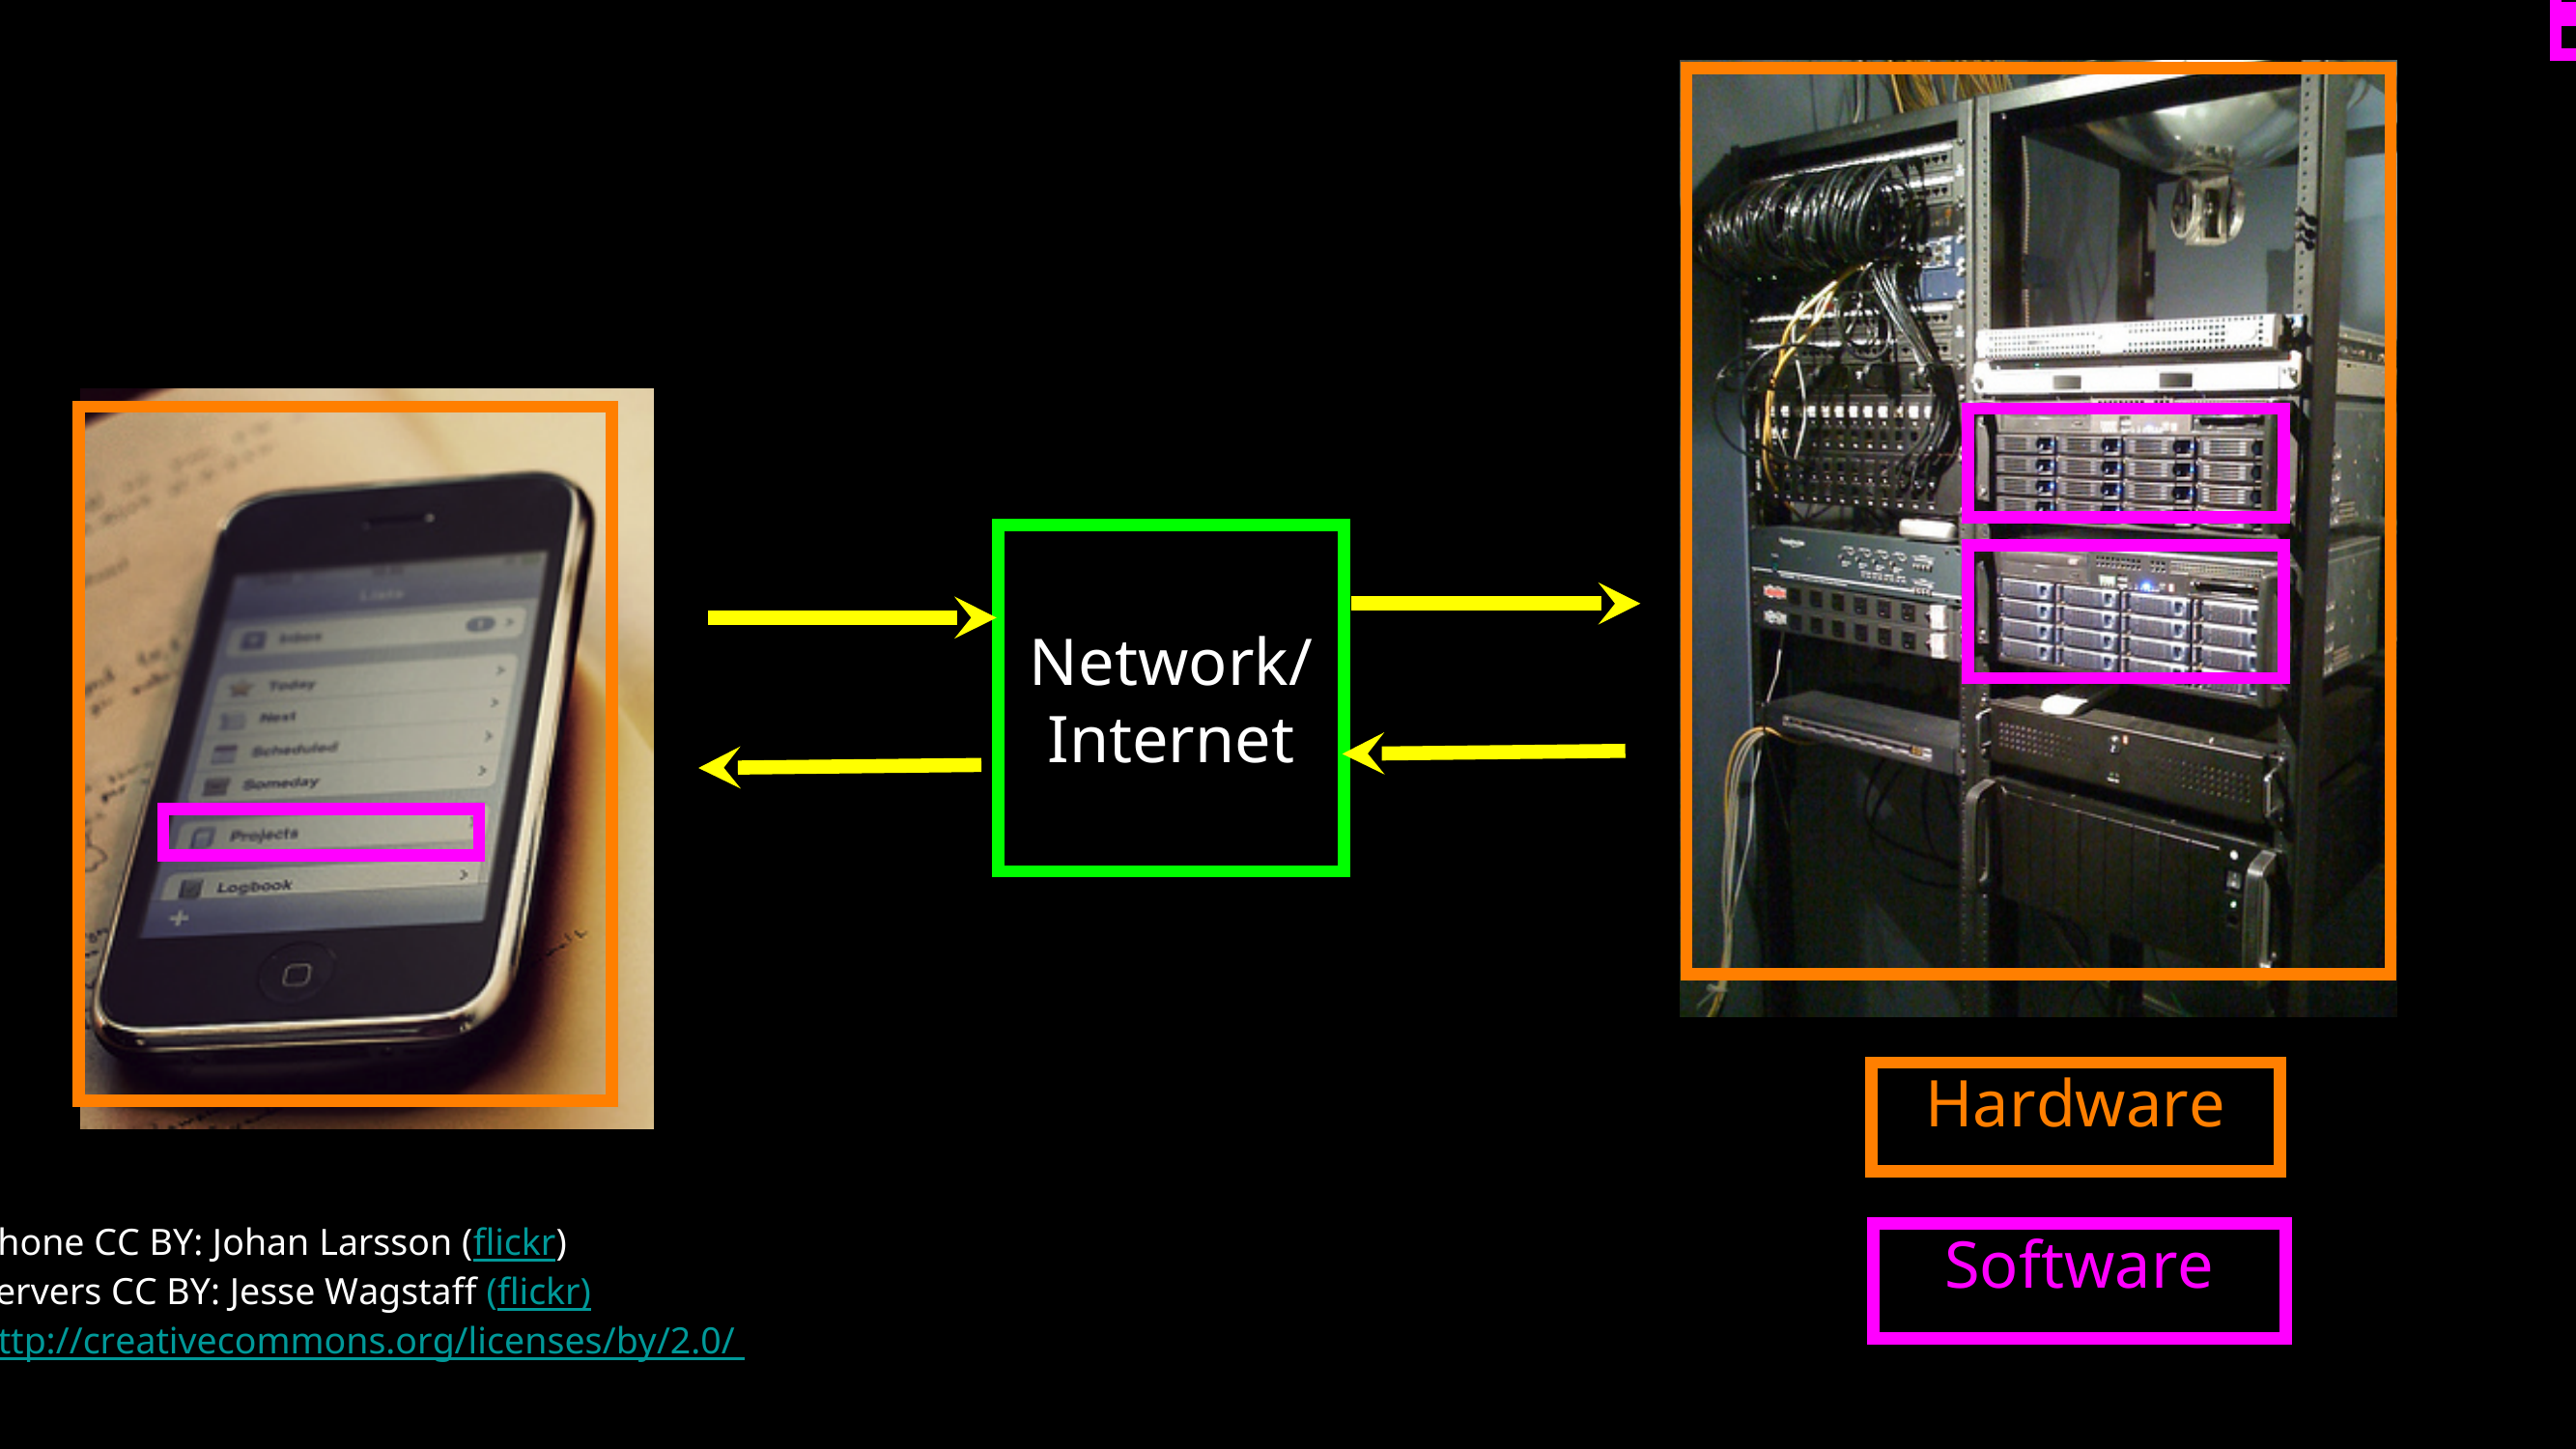

Network/
Internet
Hardware
Phone CC BY: Johan Larsson (flickr)
Servers CC BY: Jesse Wagstaff (flickr)
http://creativecommons.org/licenses/by/2.0/
Software